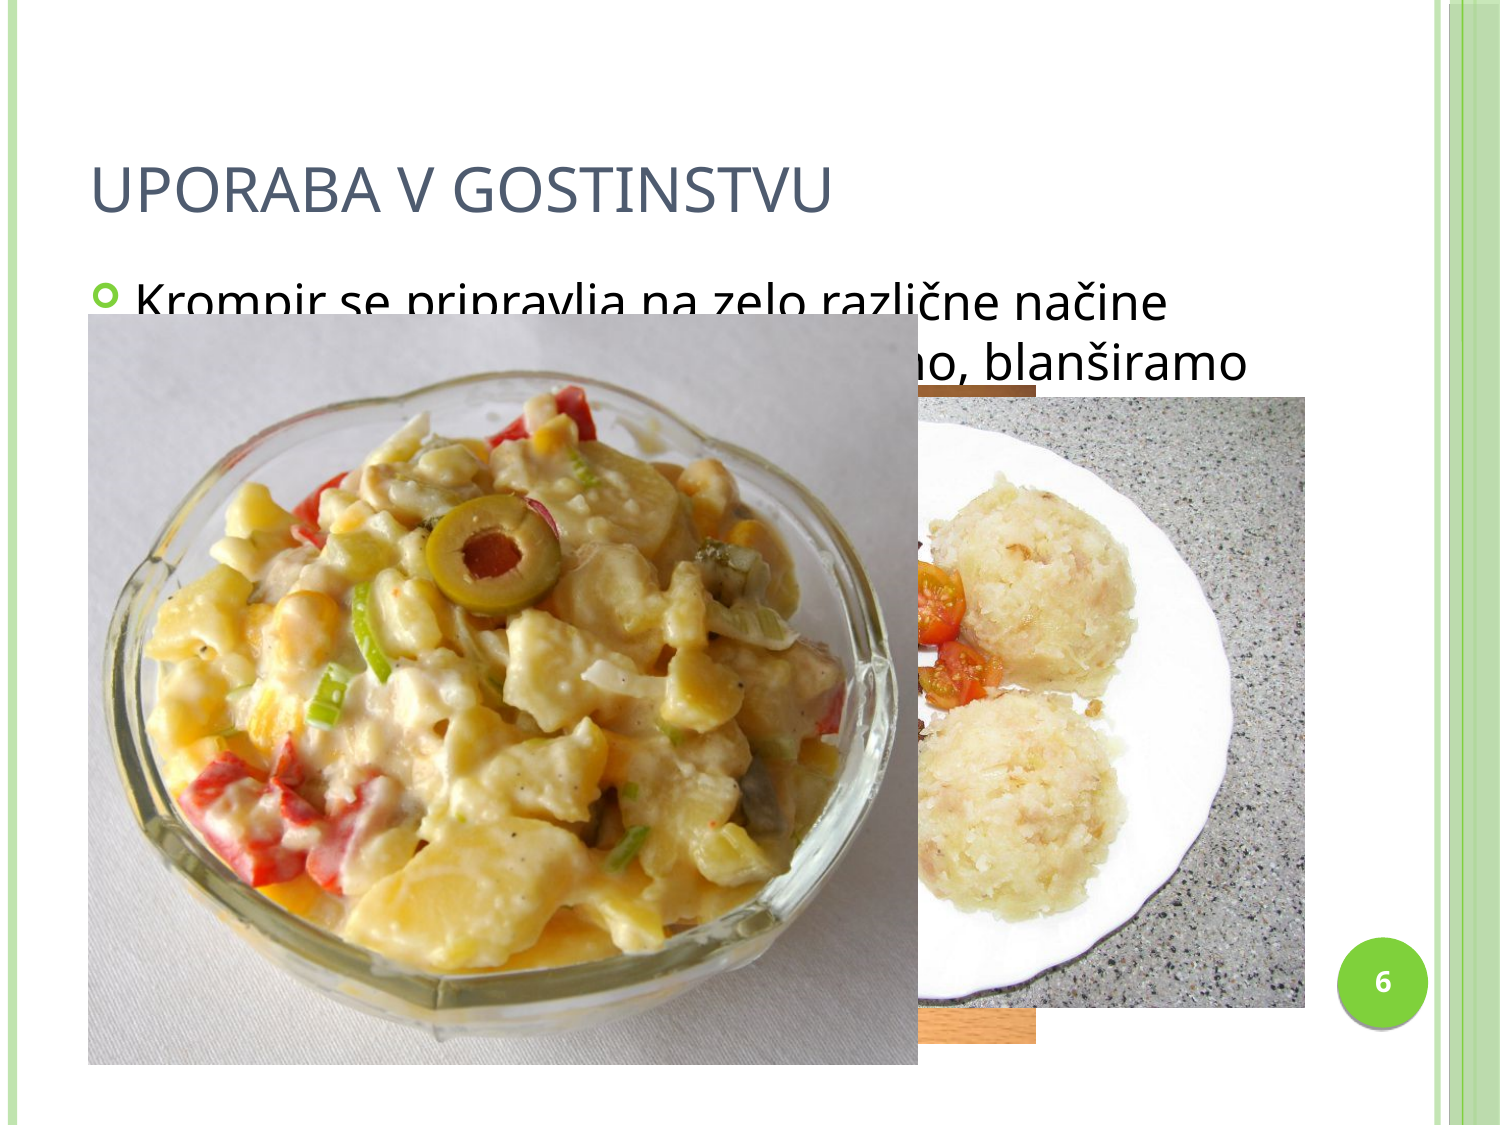

# Uporaba v gostinstvu
Krompir se pripravlja na zelo različne načine lahko ga kuhamo, pečemo, cvremo, blanširamo in še mnogo drugih stvari. Krompir je odlična priloga k mnogim jedem.